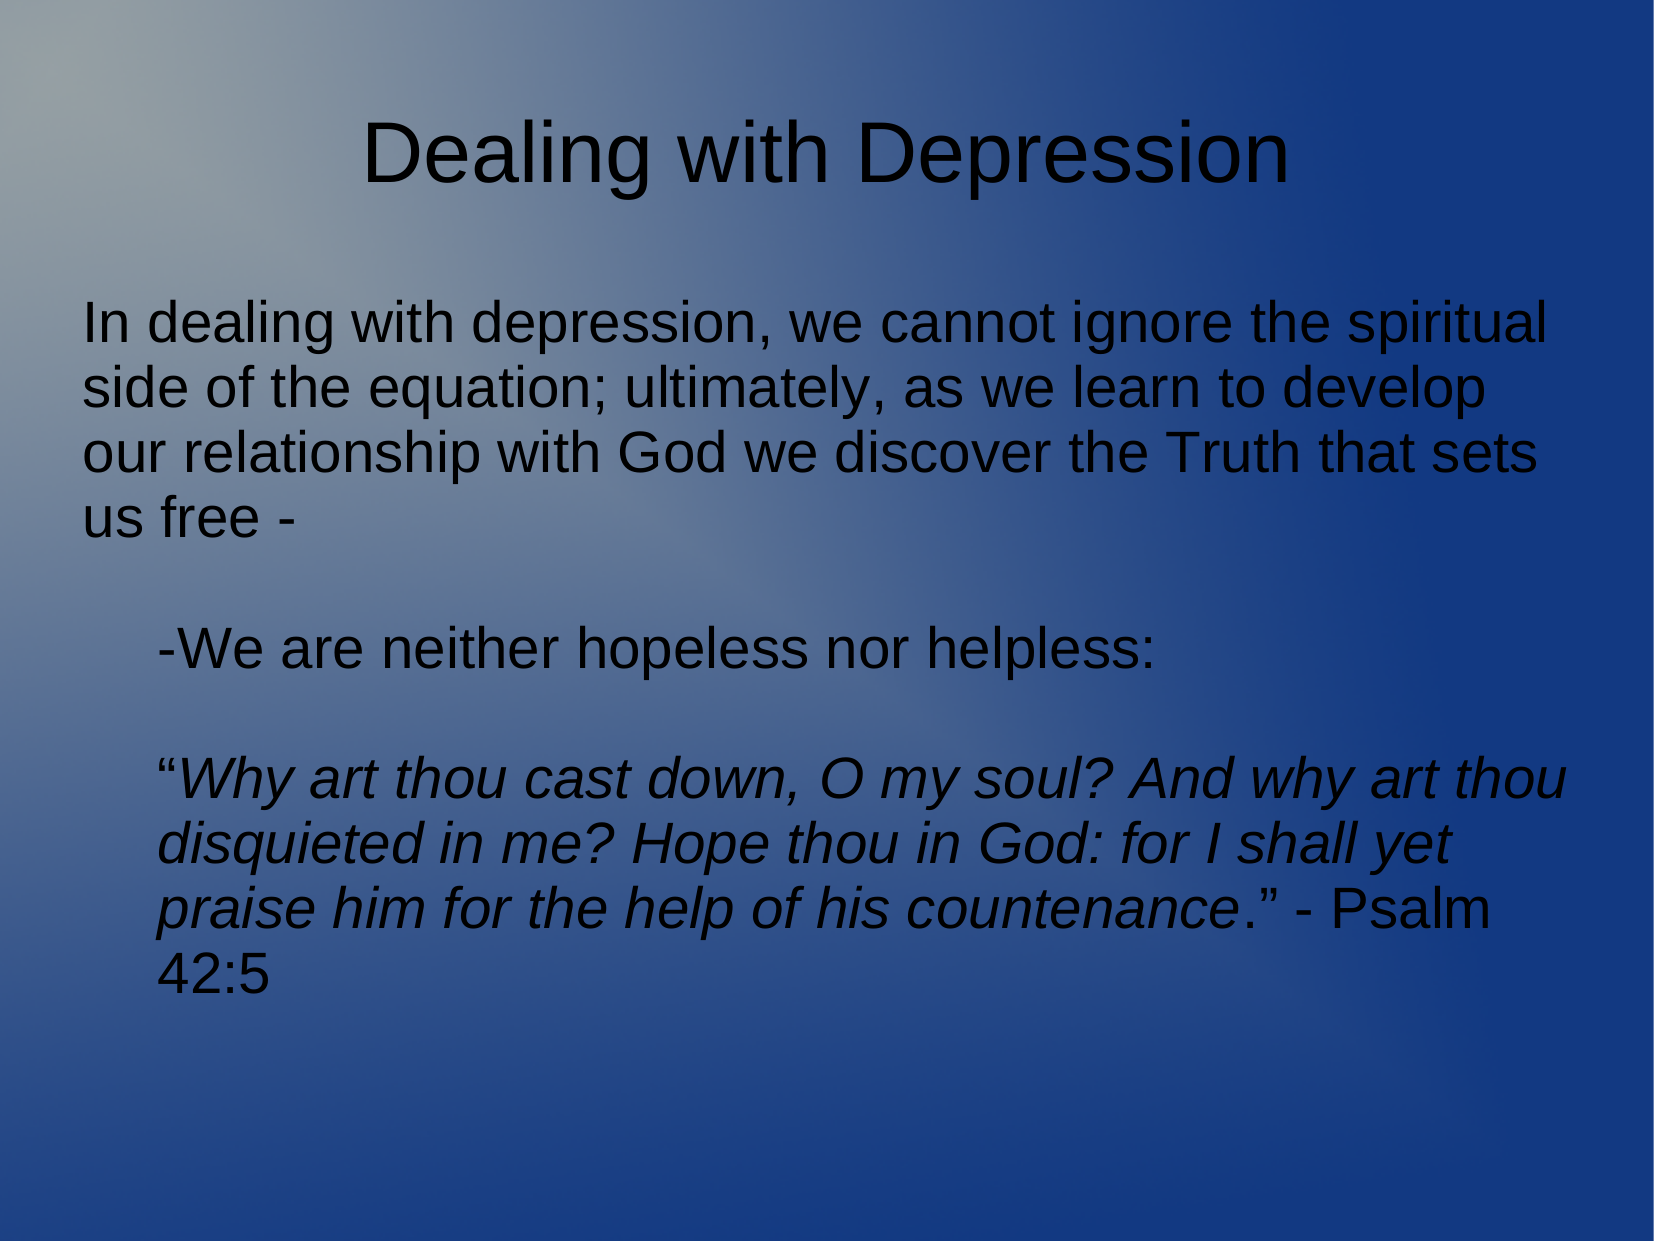

# Dealing with Depression
In dealing with depression, we cannot ignore the spiritual side of the equation; ultimately, as we learn to develop our relationship with God we discover the Truth that sets us free -
	-We are neither hopeless nor helpless:
	“Why art thou cast down, O my soul? And why art thou 	disquieted in me? Hope thou in God: for I shall yet 		praise him for the help of his countenance.” - Psalm 	42:5